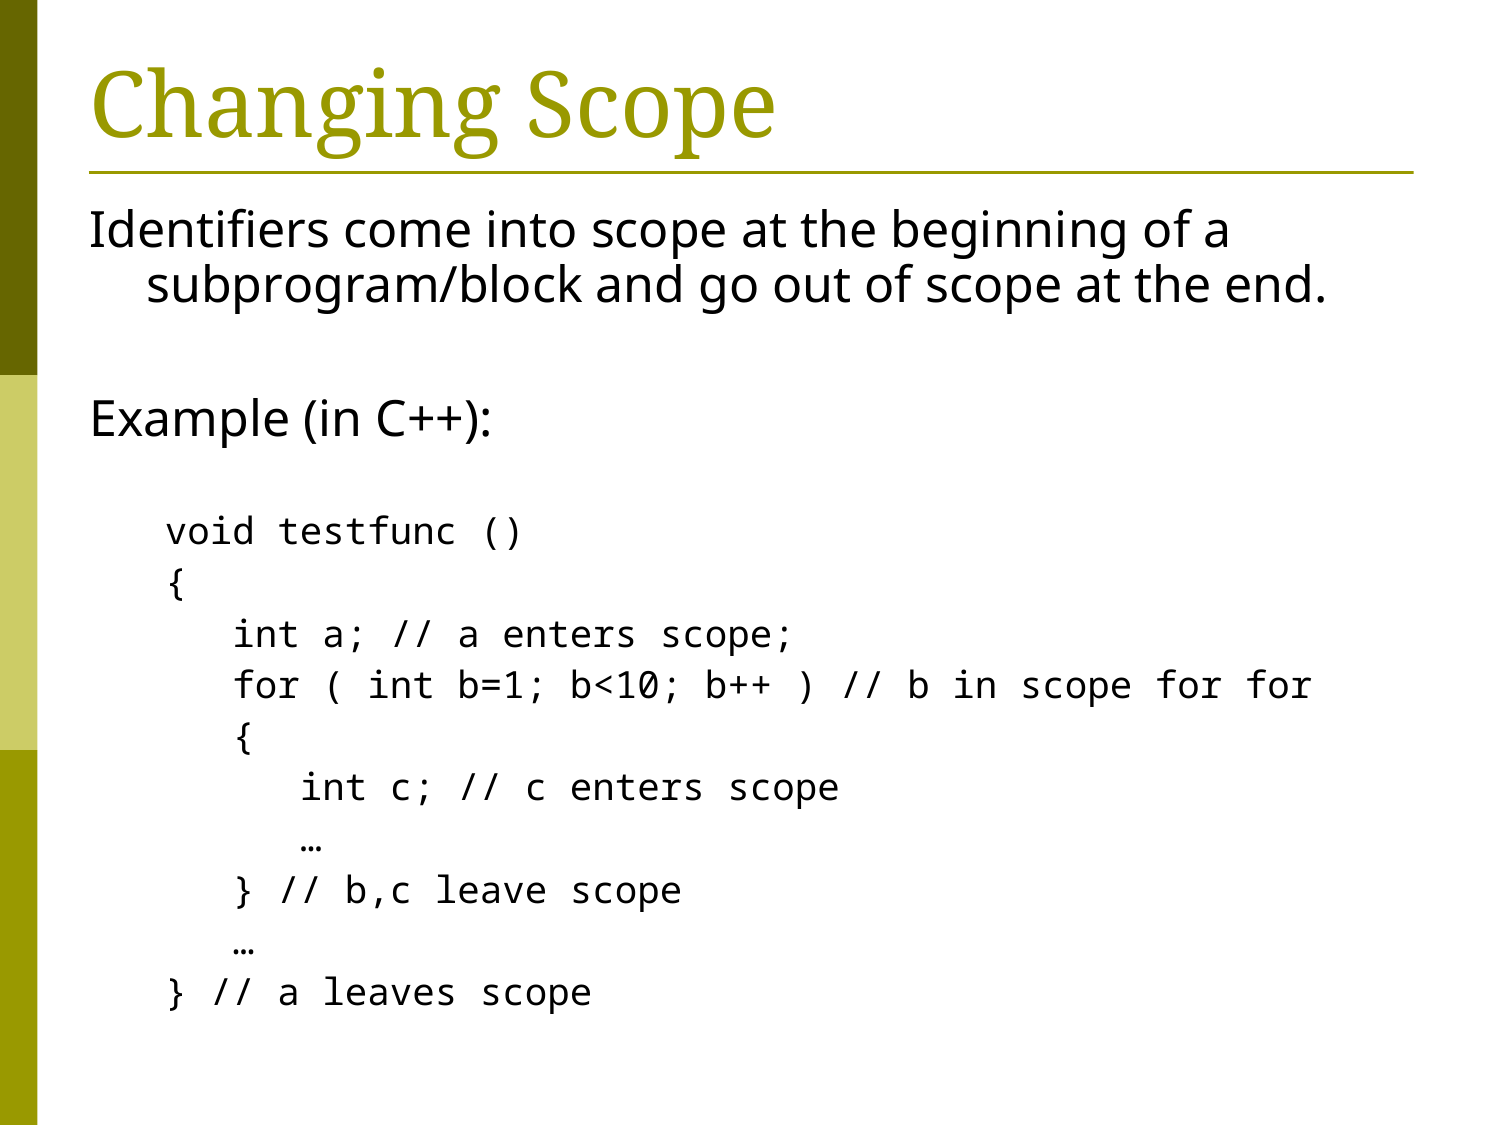

# Changing Scope
Identifiers come into scope at the beginning of a subprogram/block and go out of scope at the end.
Example (in C++):
void testfunc ()
{
 int a; // a enters scope;
 for ( int b=1; b<10; b++ ) // b in scope for for
 {
 int c; // c enters scope
 …
 } // b,c leave scope
 …
} // a leaves scope